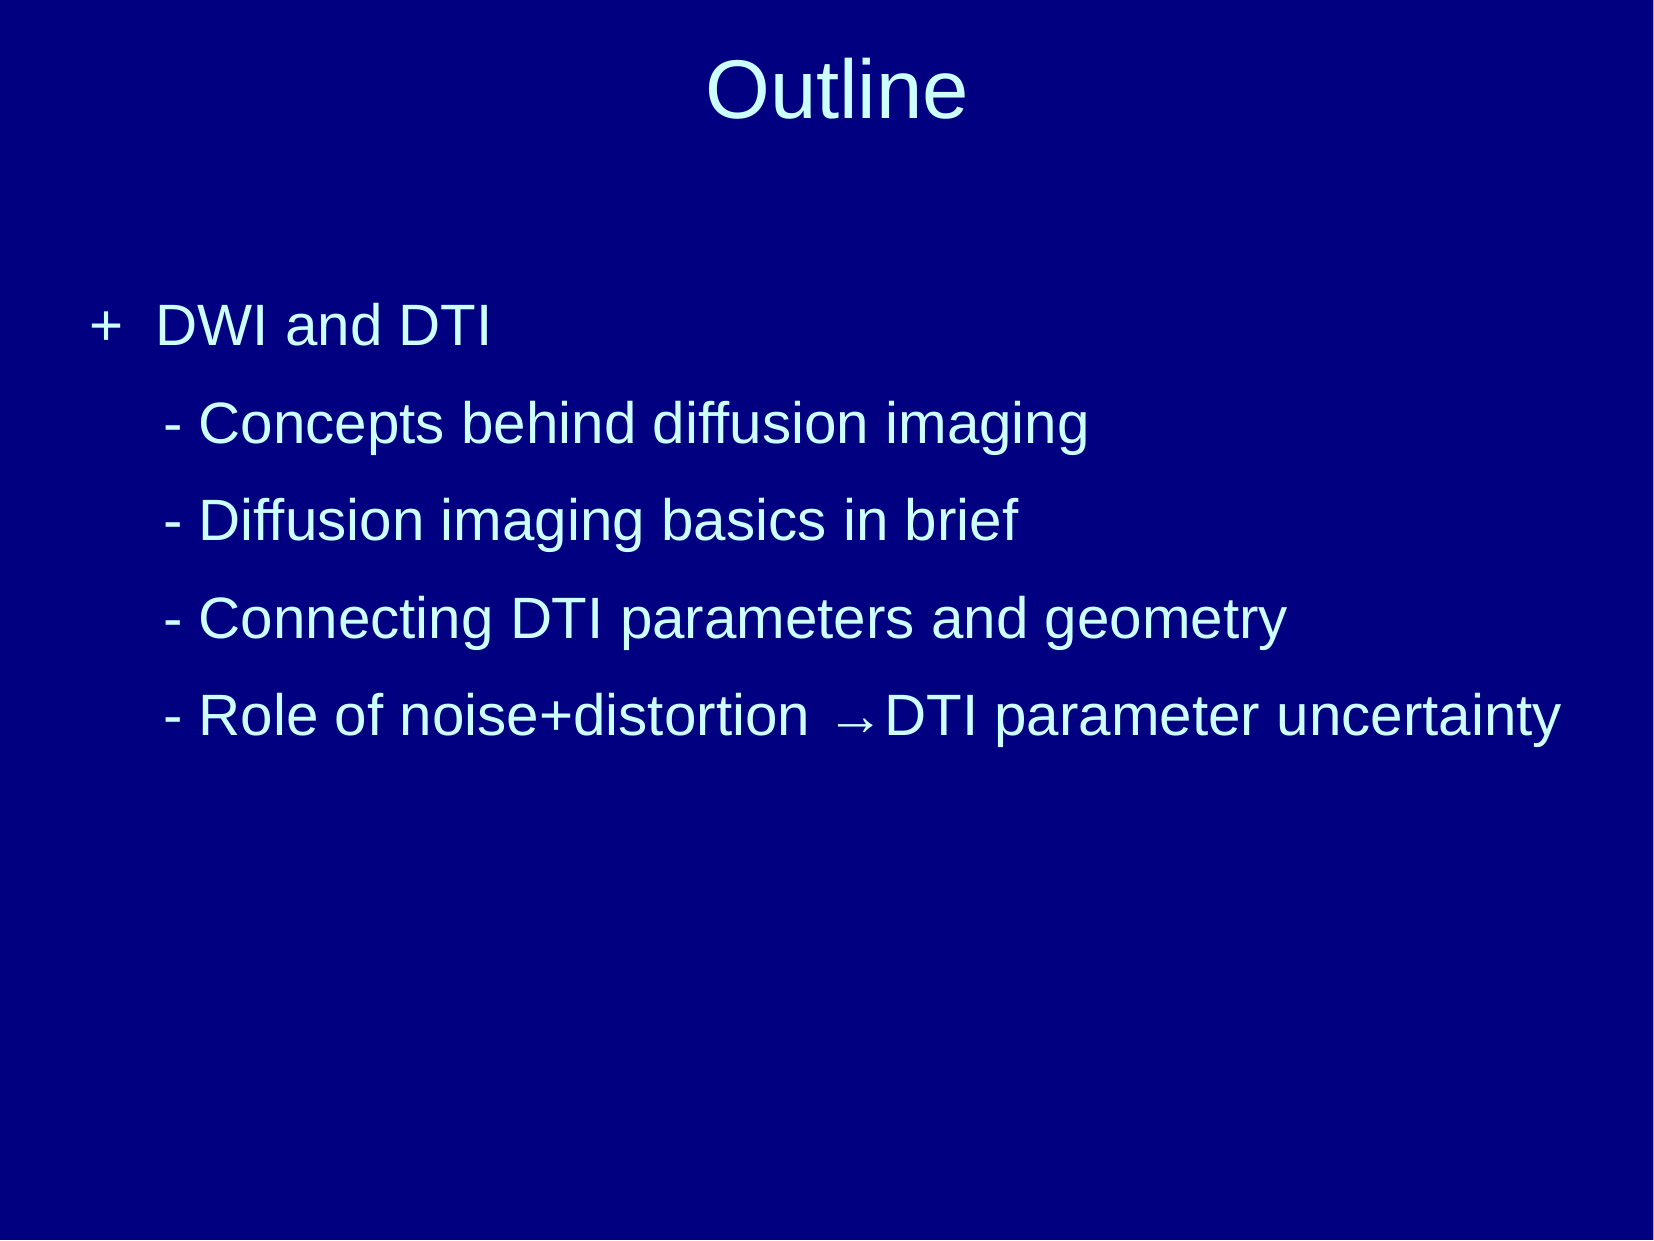

# Outline
+ DWI and DTI
	- Concepts behind diffusion imaging
	- Diffusion imaging basics in brief
	- Connecting DTI parameters and geometry
	- Role of noise+distortion →DTI parameter uncertainty